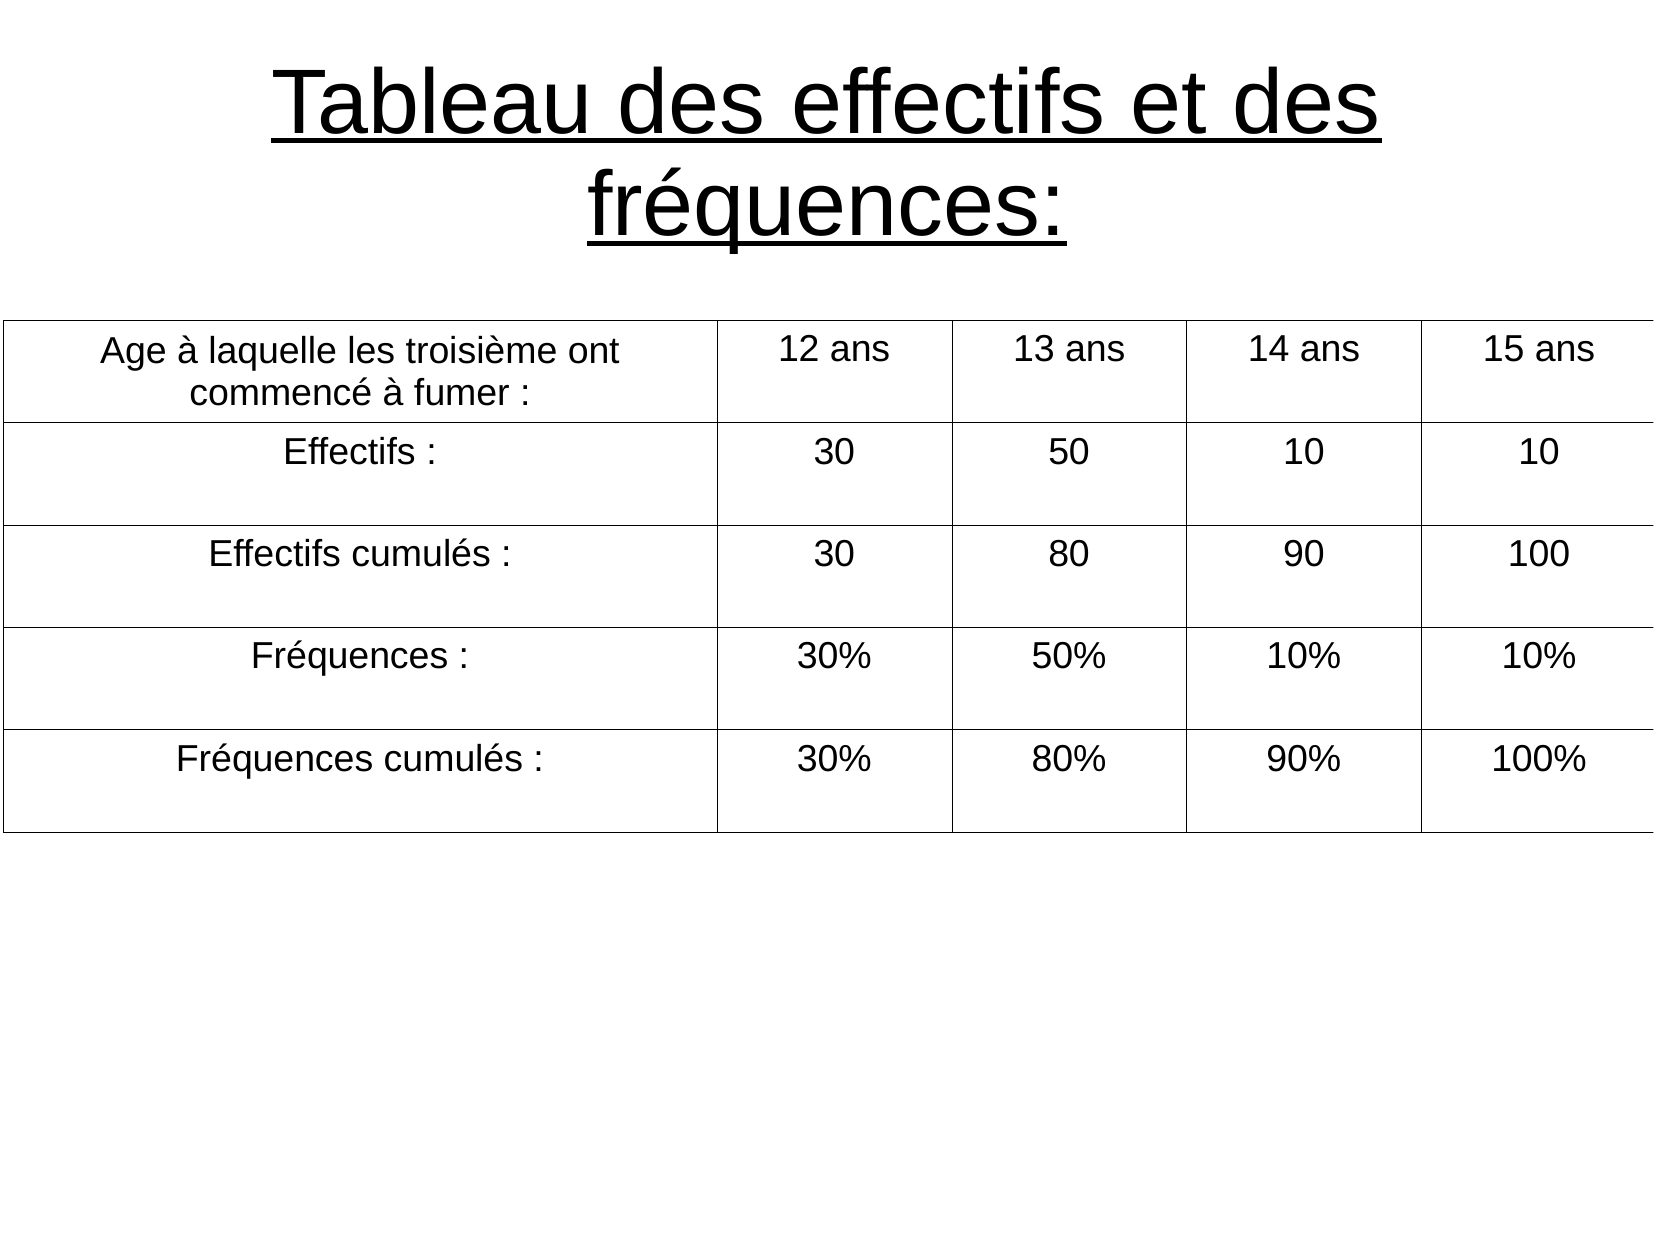

# Tableau des effectifs et des fréquences:
| Age à laquelle les troisième ont commencé à fumer : | 12 ans | 13 ans | 14 ans | 15 ans |
| --- | --- | --- | --- | --- |
| Effectifs : | 30 | 50 | 10 | 10 |
| Effectifs cumulés : | 30 | 80 | 90 | 100 |
| Fréquences : | 30% | 50% | 10% | 10% |
| Fréquences cumulés : | 30% | 80% | 90% | 100% |